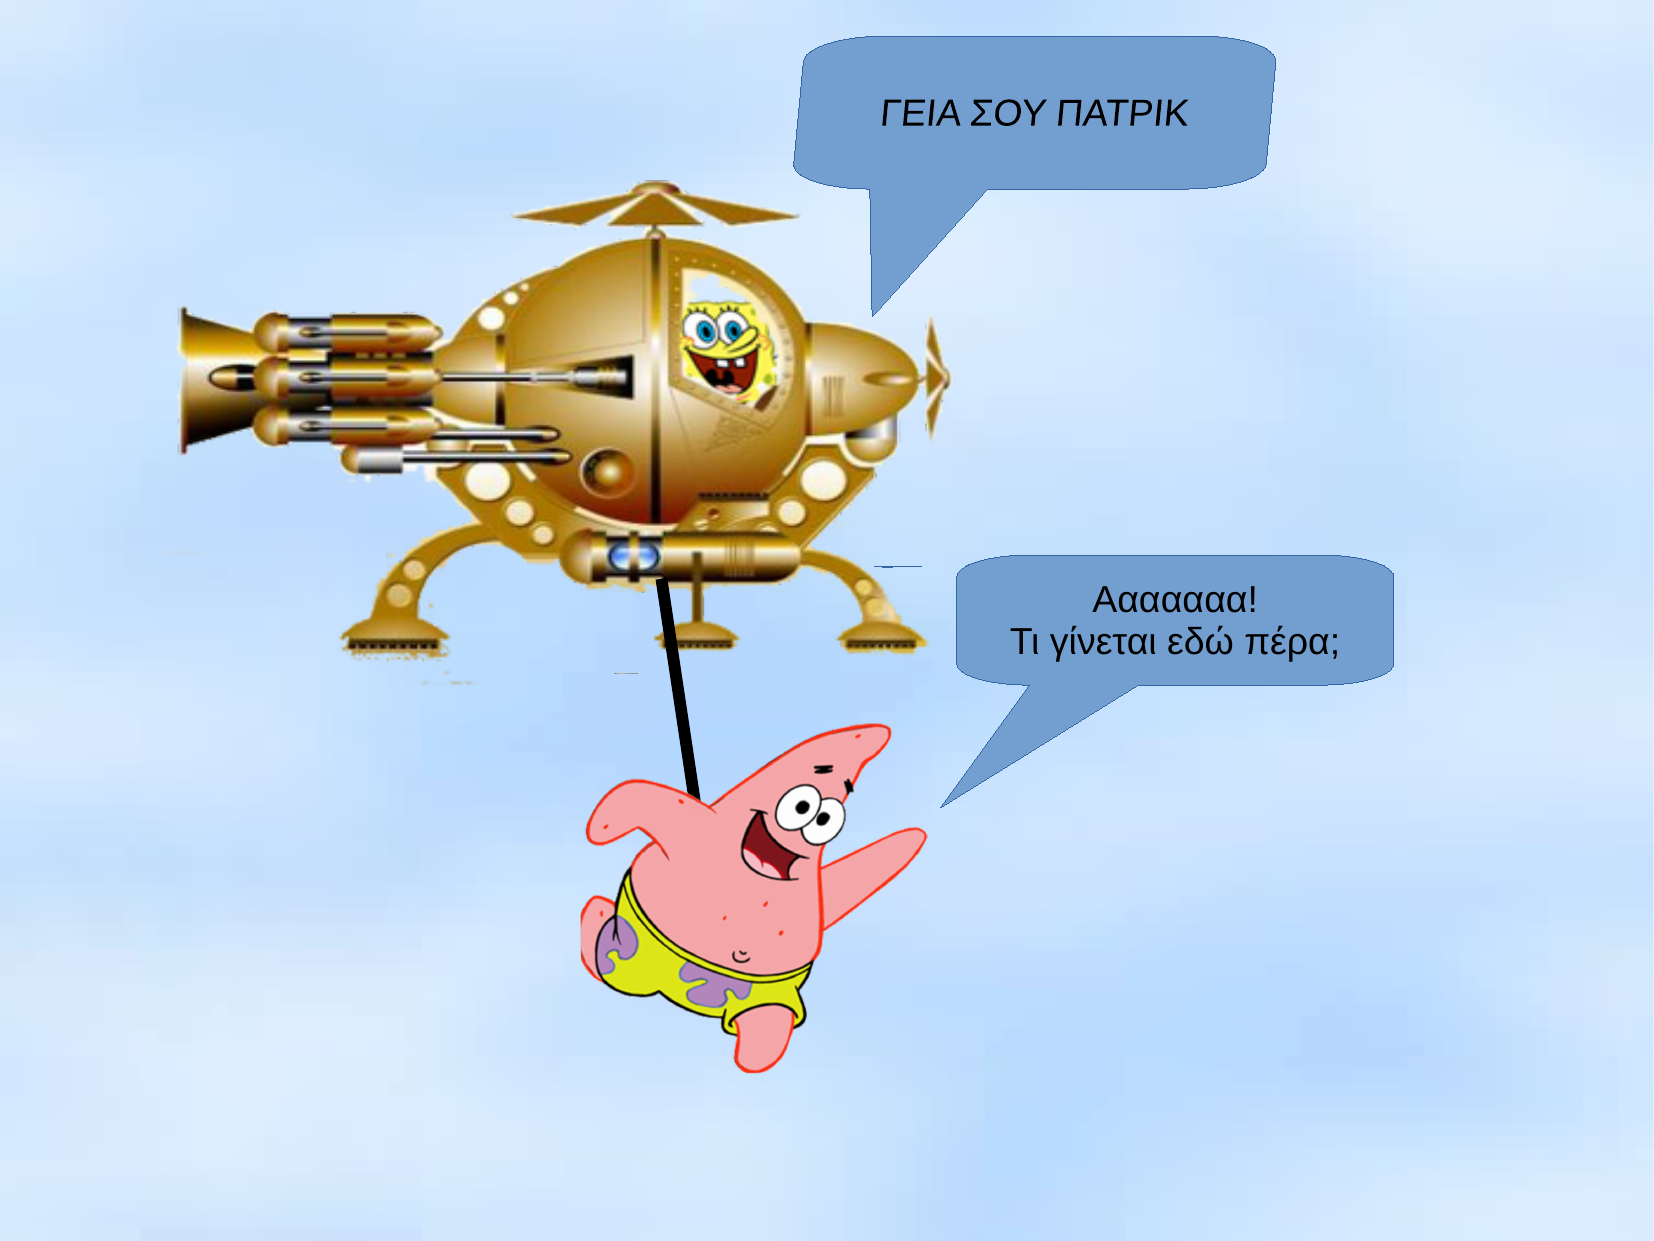

ΓΕΙΑ ΣΟΥ ΠΑΤΡΙΚ
Ααααααα!
Τι γίνεται εδώ πέρα;